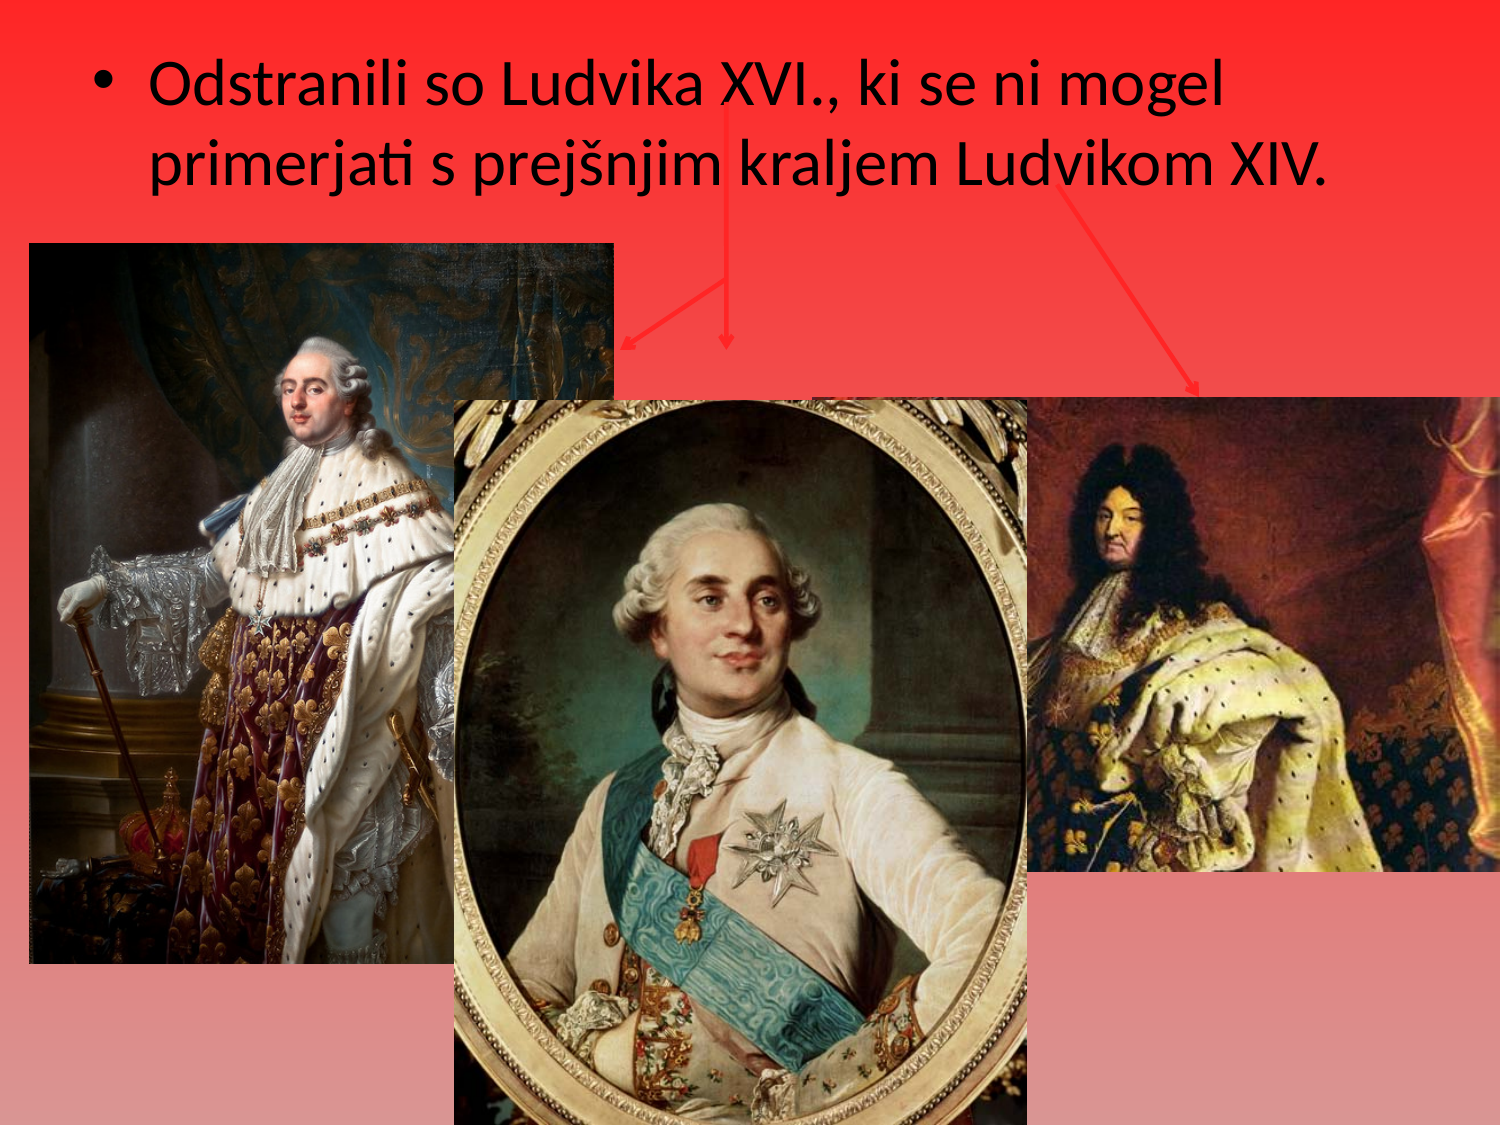

# Odstranili so Ludvika XVI., ki se ni mogel primerjati s prejšnjim kraljem Ludvikom XIV.